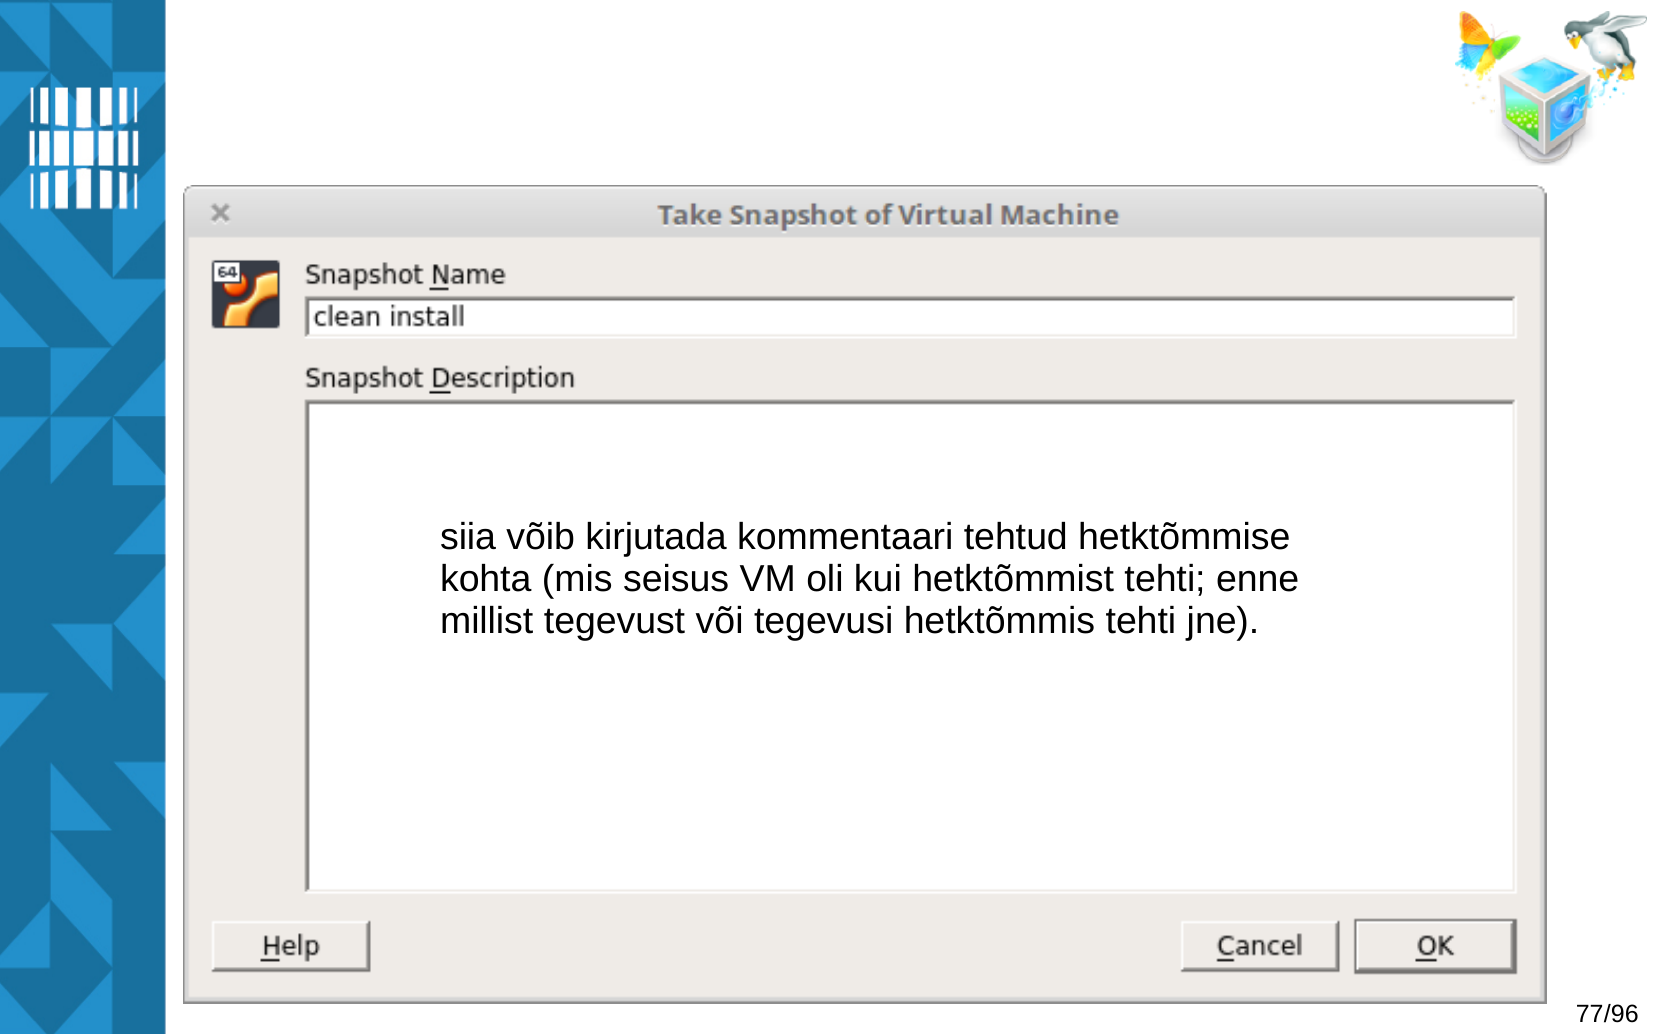

siia võib kirjutada kommentaari tehtud hetktõmmise kohta (mis seisus VM oli kui hetktõmmist tehti; enne millist tegevust või tegevusi hetktõmmis tehti jne).